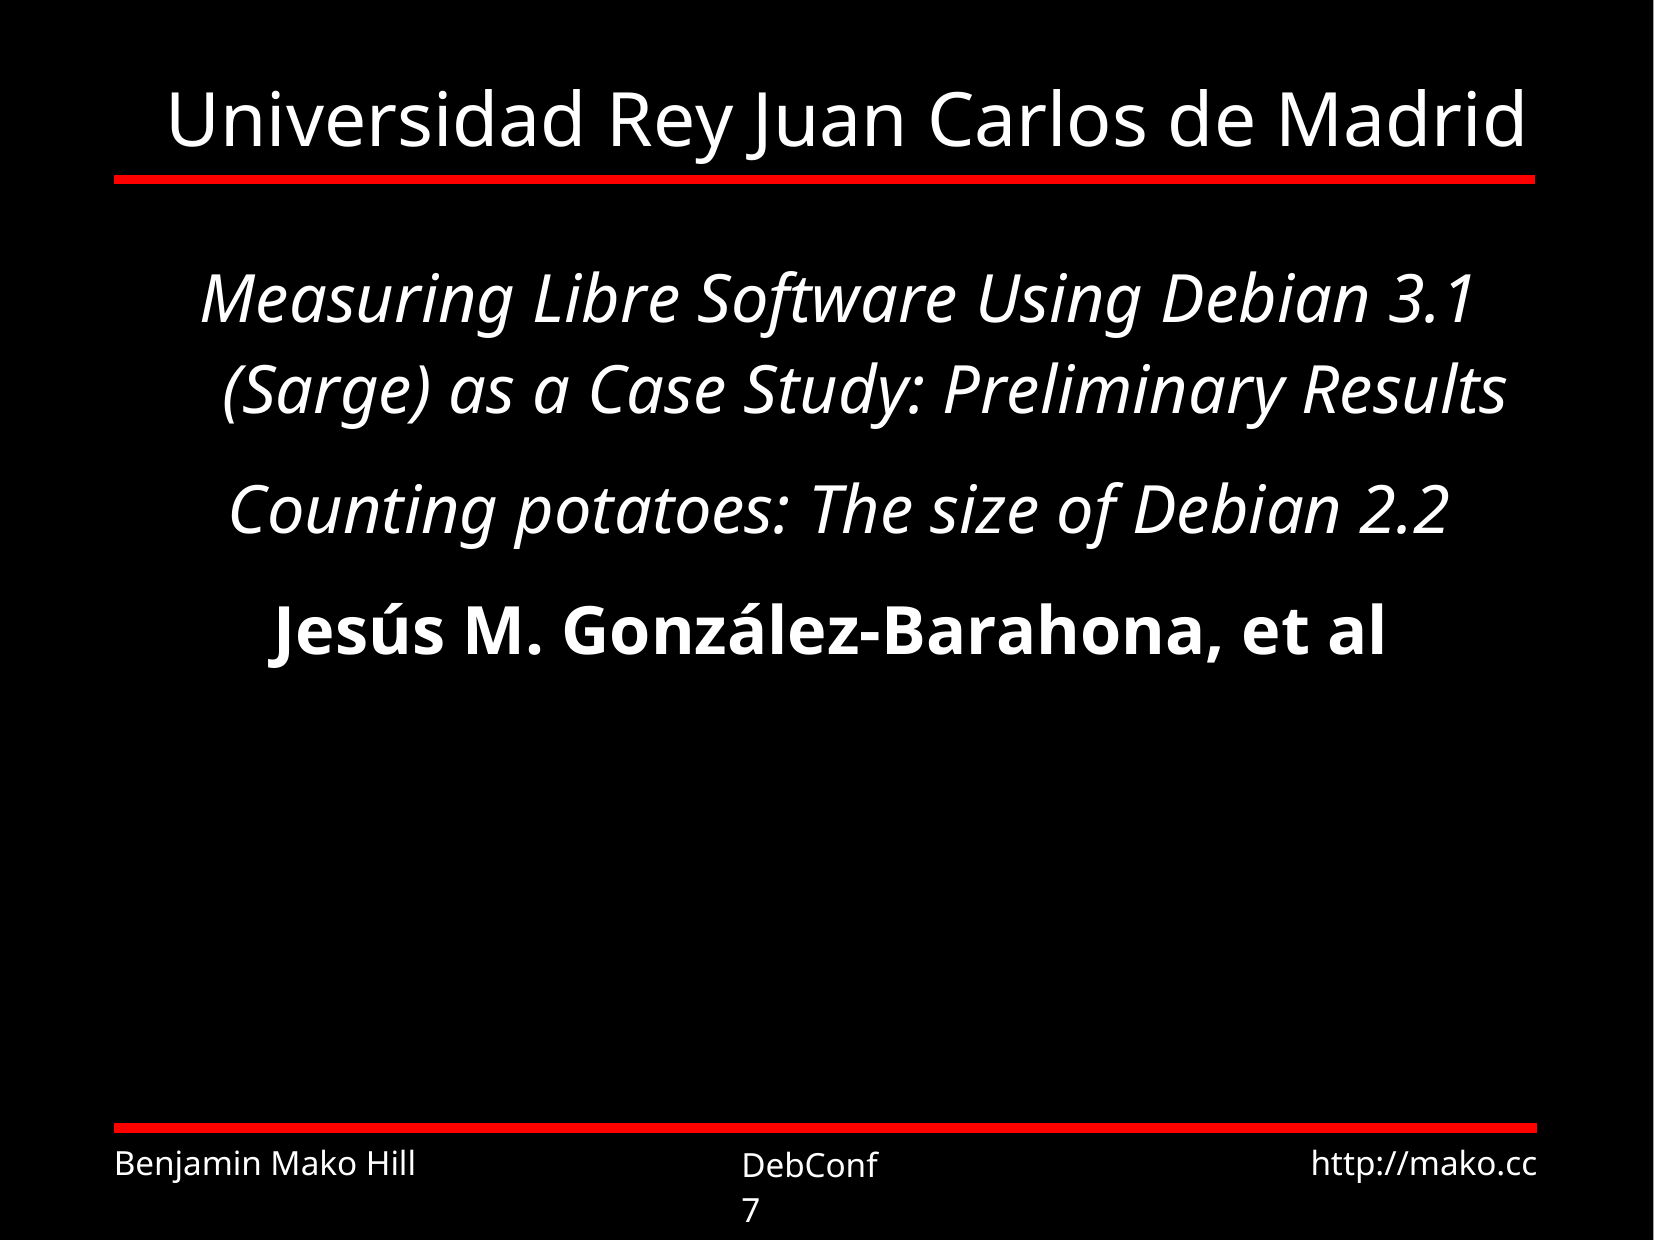

# Universidad Rey Juan Carlos de Madrid
Measuring Libre Software Using Debian 3.1 (Sarge) as a Case Study: Preliminary Results
Counting potatoes: The size of Debian 2.2
Jesús M. González-Barahona, et al